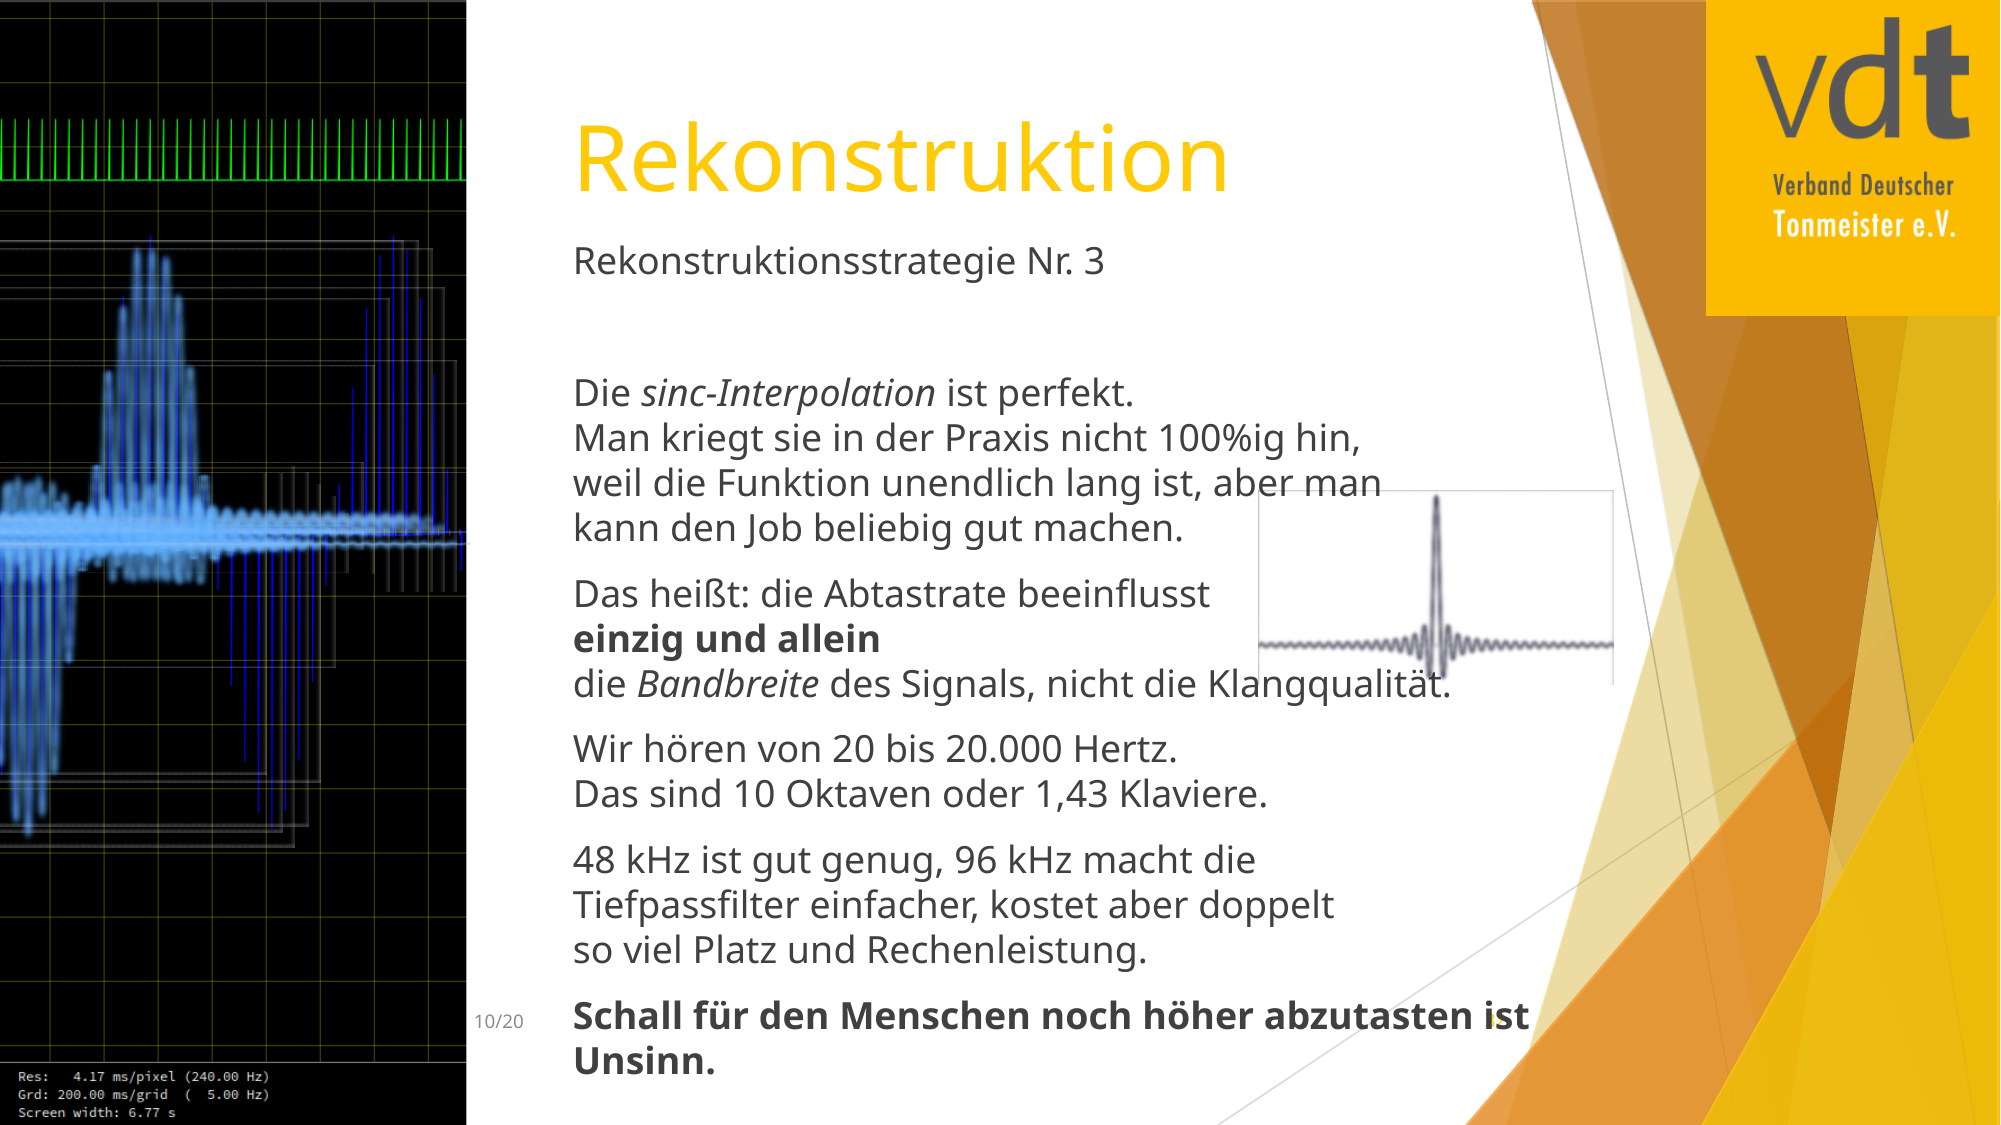

# Rekonstruktion
Rekonstruktionsstrategie Nr. 3
Die sinc-Interpolation ist perfekt.
Man kriegt sie in der Praxis nicht 100%ig hin,
weil die Funktion unendlich lang ist, aber man
kann den Job beliebig gut machen.
Das heißt: die Abtastrate beeinflusst
einzig und allein
die Bandbreite des Signals, nicht die Klangqualität.
Wir hören von 20 bis 20.000 Hertz.
Das sind 10 Oktaven oder 1,43 Klaviere.
48 kHz ist gut genug, 96 kHz macht die
Tiefpassfilter einfacher, kostet aber doppelt
so viel Platz und Rechenleistung.
Schall für den Menschen noch höher abzutasten ist Unsinn.
Jörn Nettingsmeier | Tonmeister, VDT | 10/20